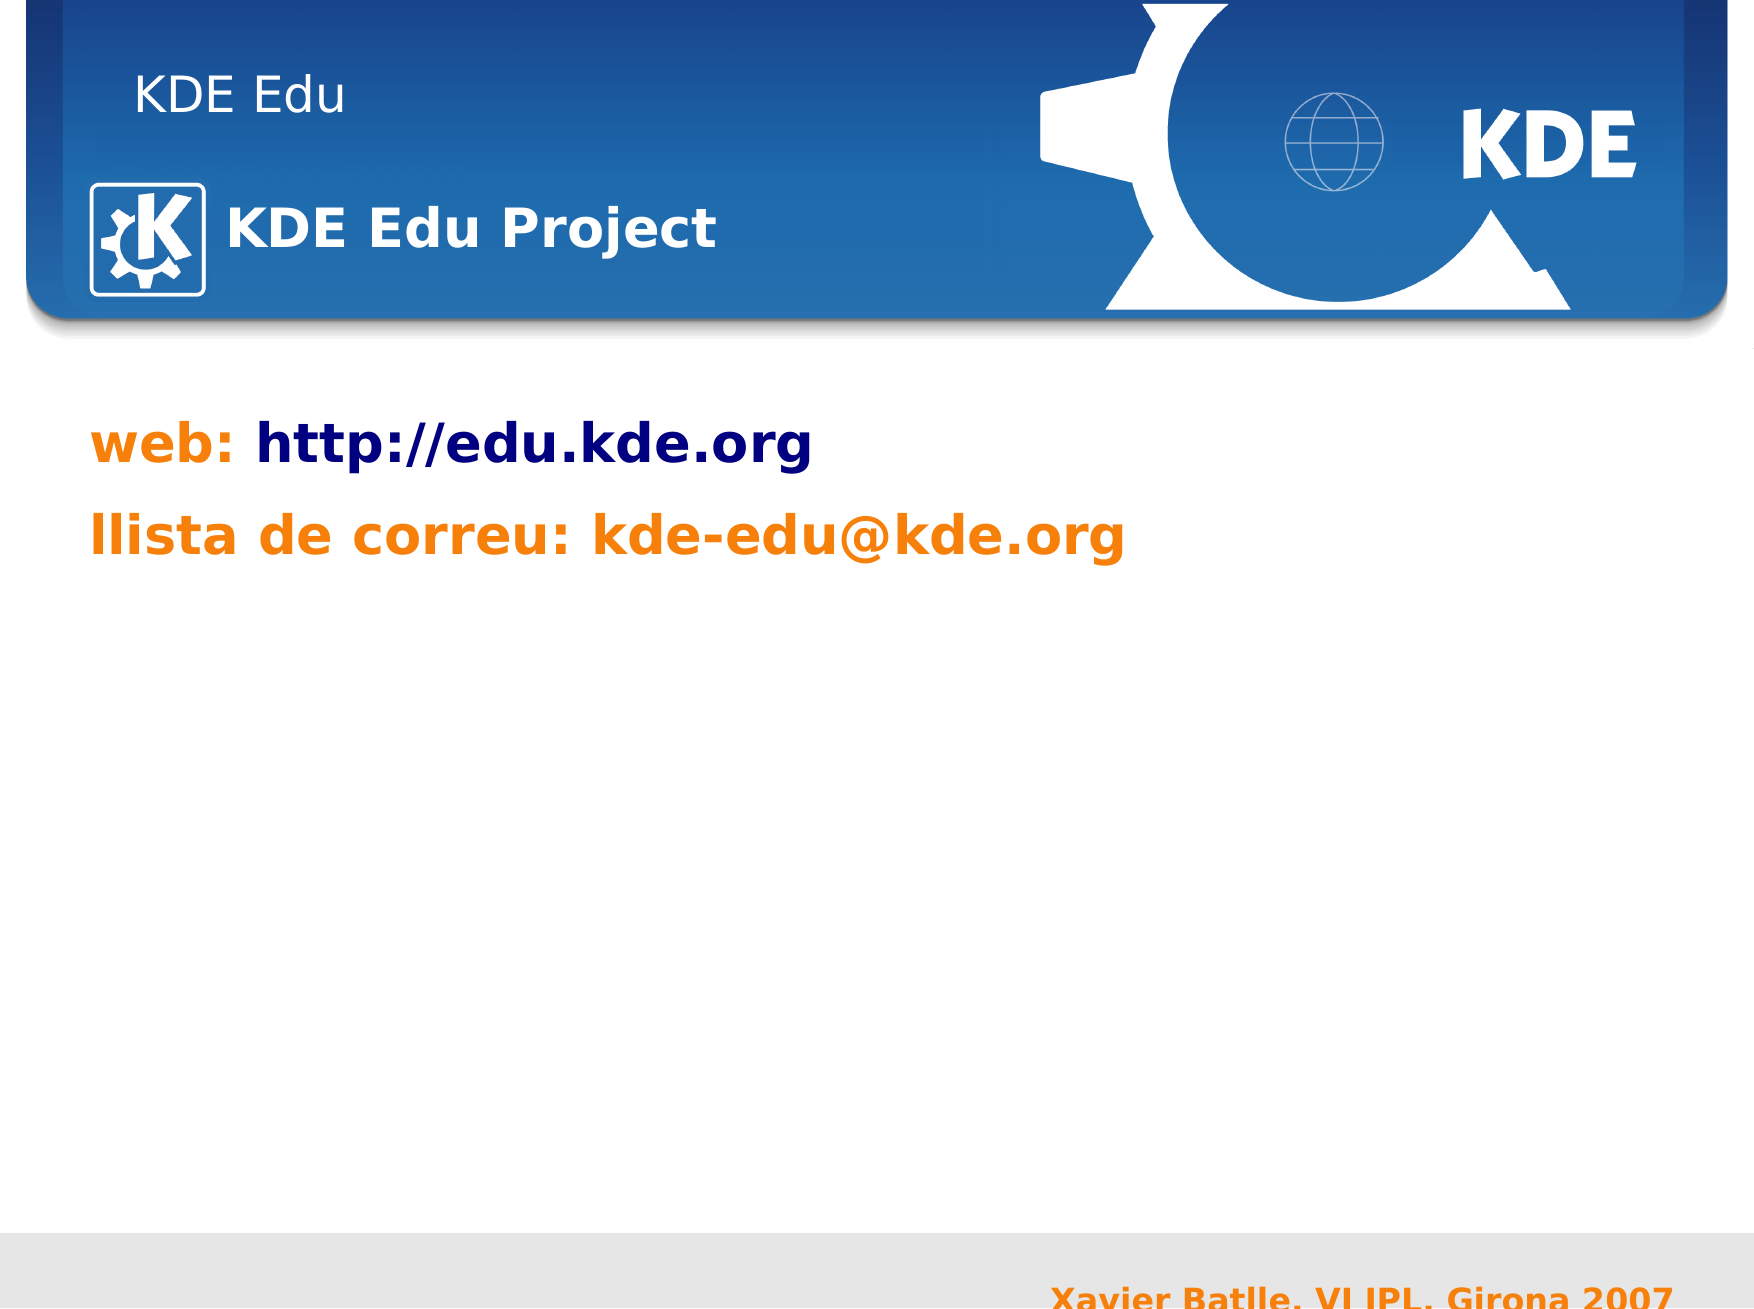

# KDE Edu Project
web: http://edu.kde.org
llista de correu: kde-edu@kde.org